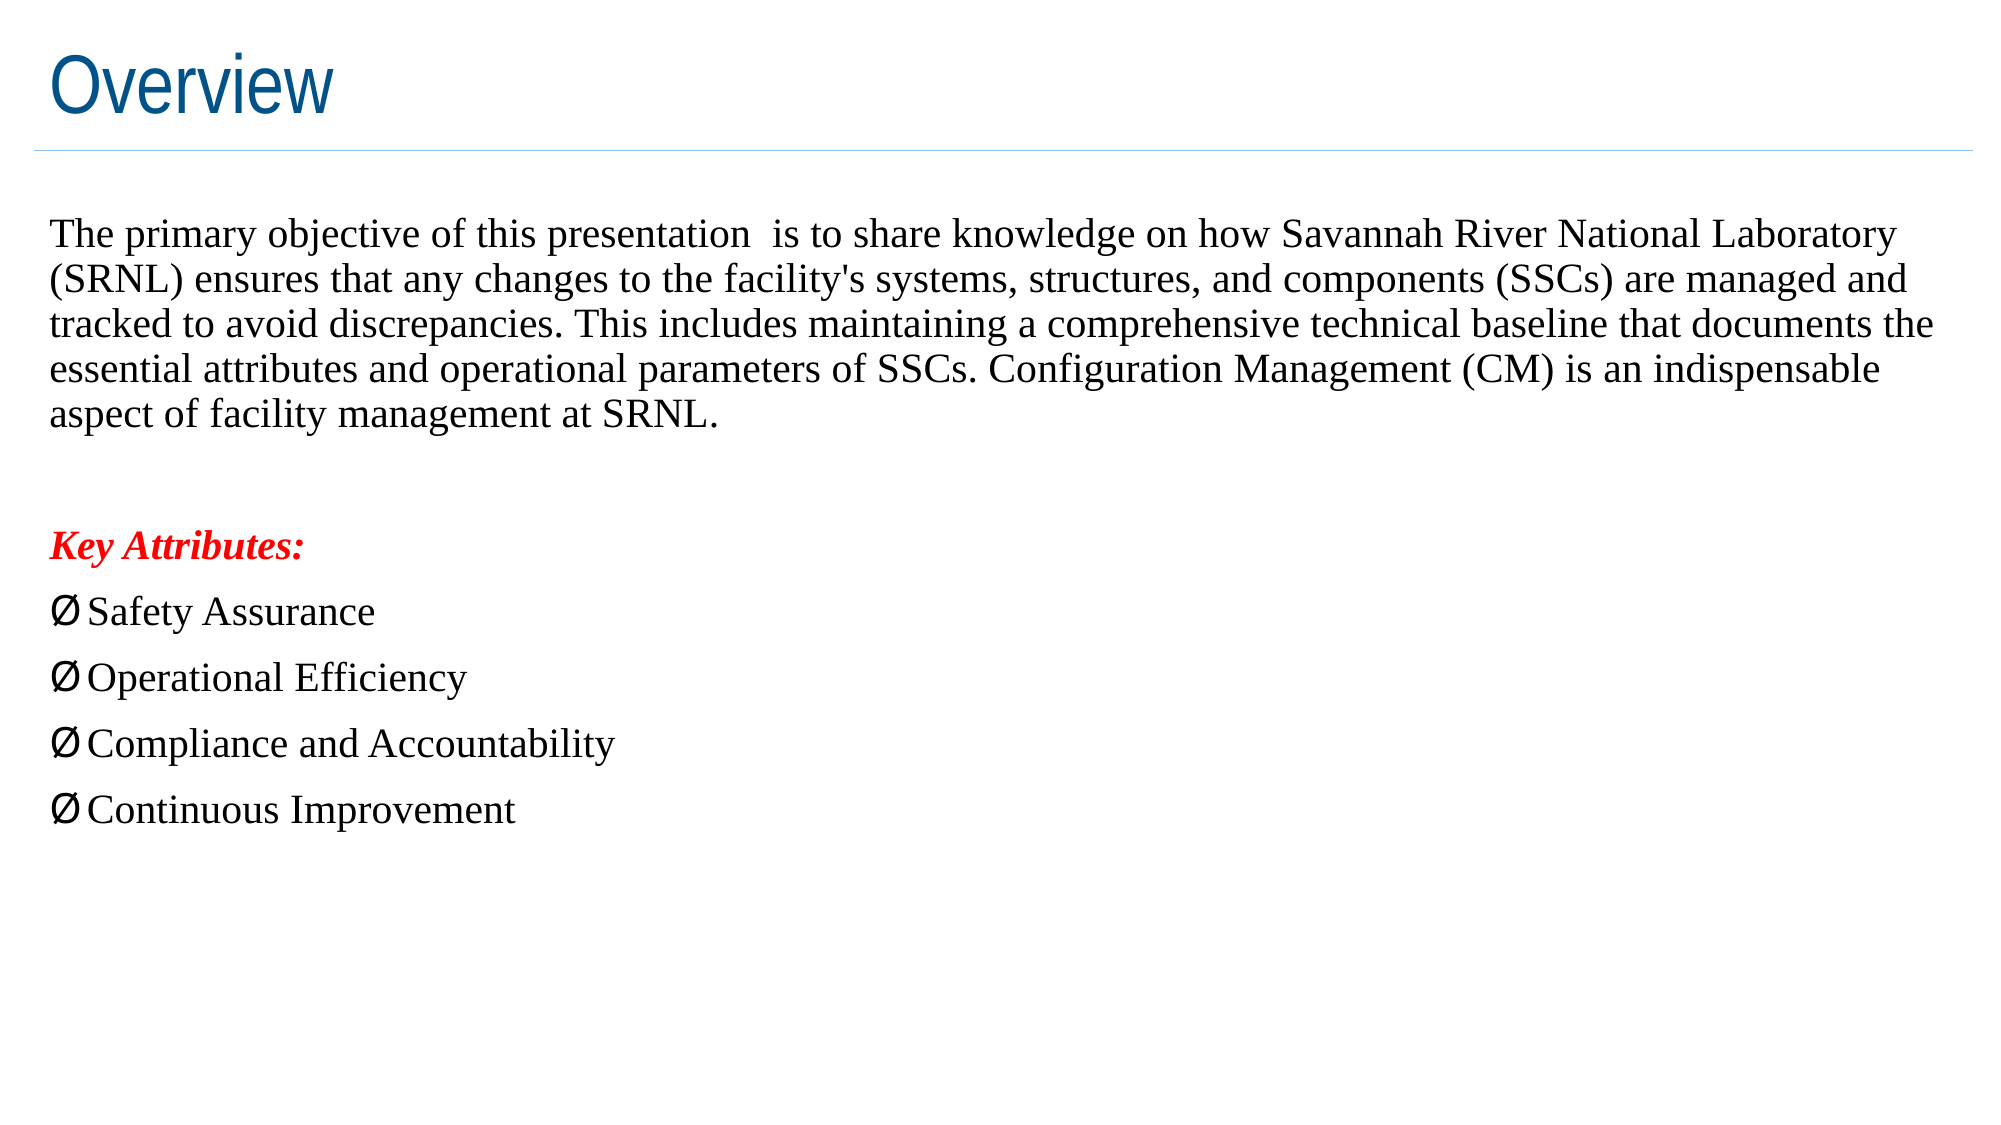

# Overview
The primary objective of this presentation  is to share knowledge on how Savannah River National Laboratory (SRNL) ensures that any changes to the facility's systems, structures, and components (SSCs) are managed and tracked to avoid discrepancies. This includes maintaining a comprehensive technical baseline that documents the essential attributes and operational parameters of SSCs. Configuration Management (CM) is an indispensable aspect of facility management at SRNL.
Key Attributes:
Safety Assurance
Operational Efficiency
Compliance and Accountability
Continuous Improvement